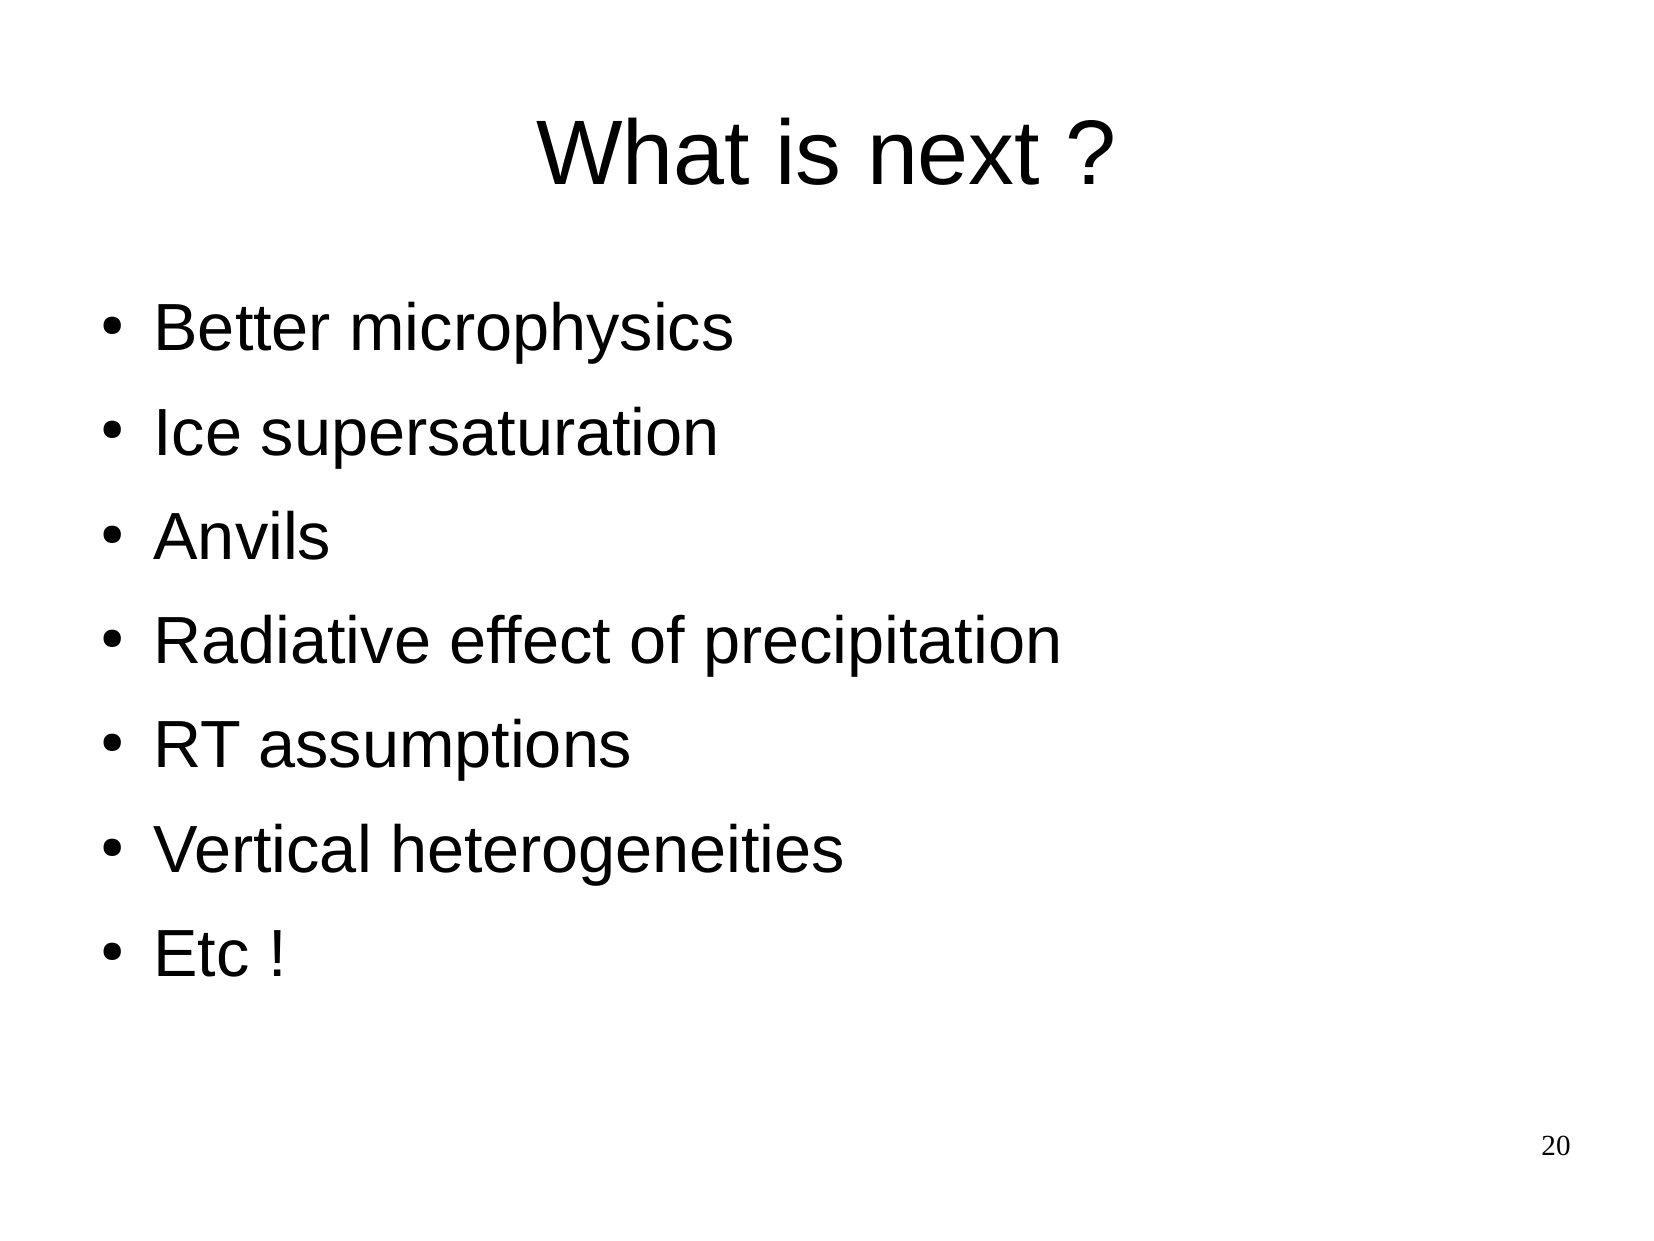

# What is next ?
Better microphysics
Ice supersaturation
Anvils
Radiative effect of precipitation
RT assumptions
Vertical heterogeneities
Etc !
20